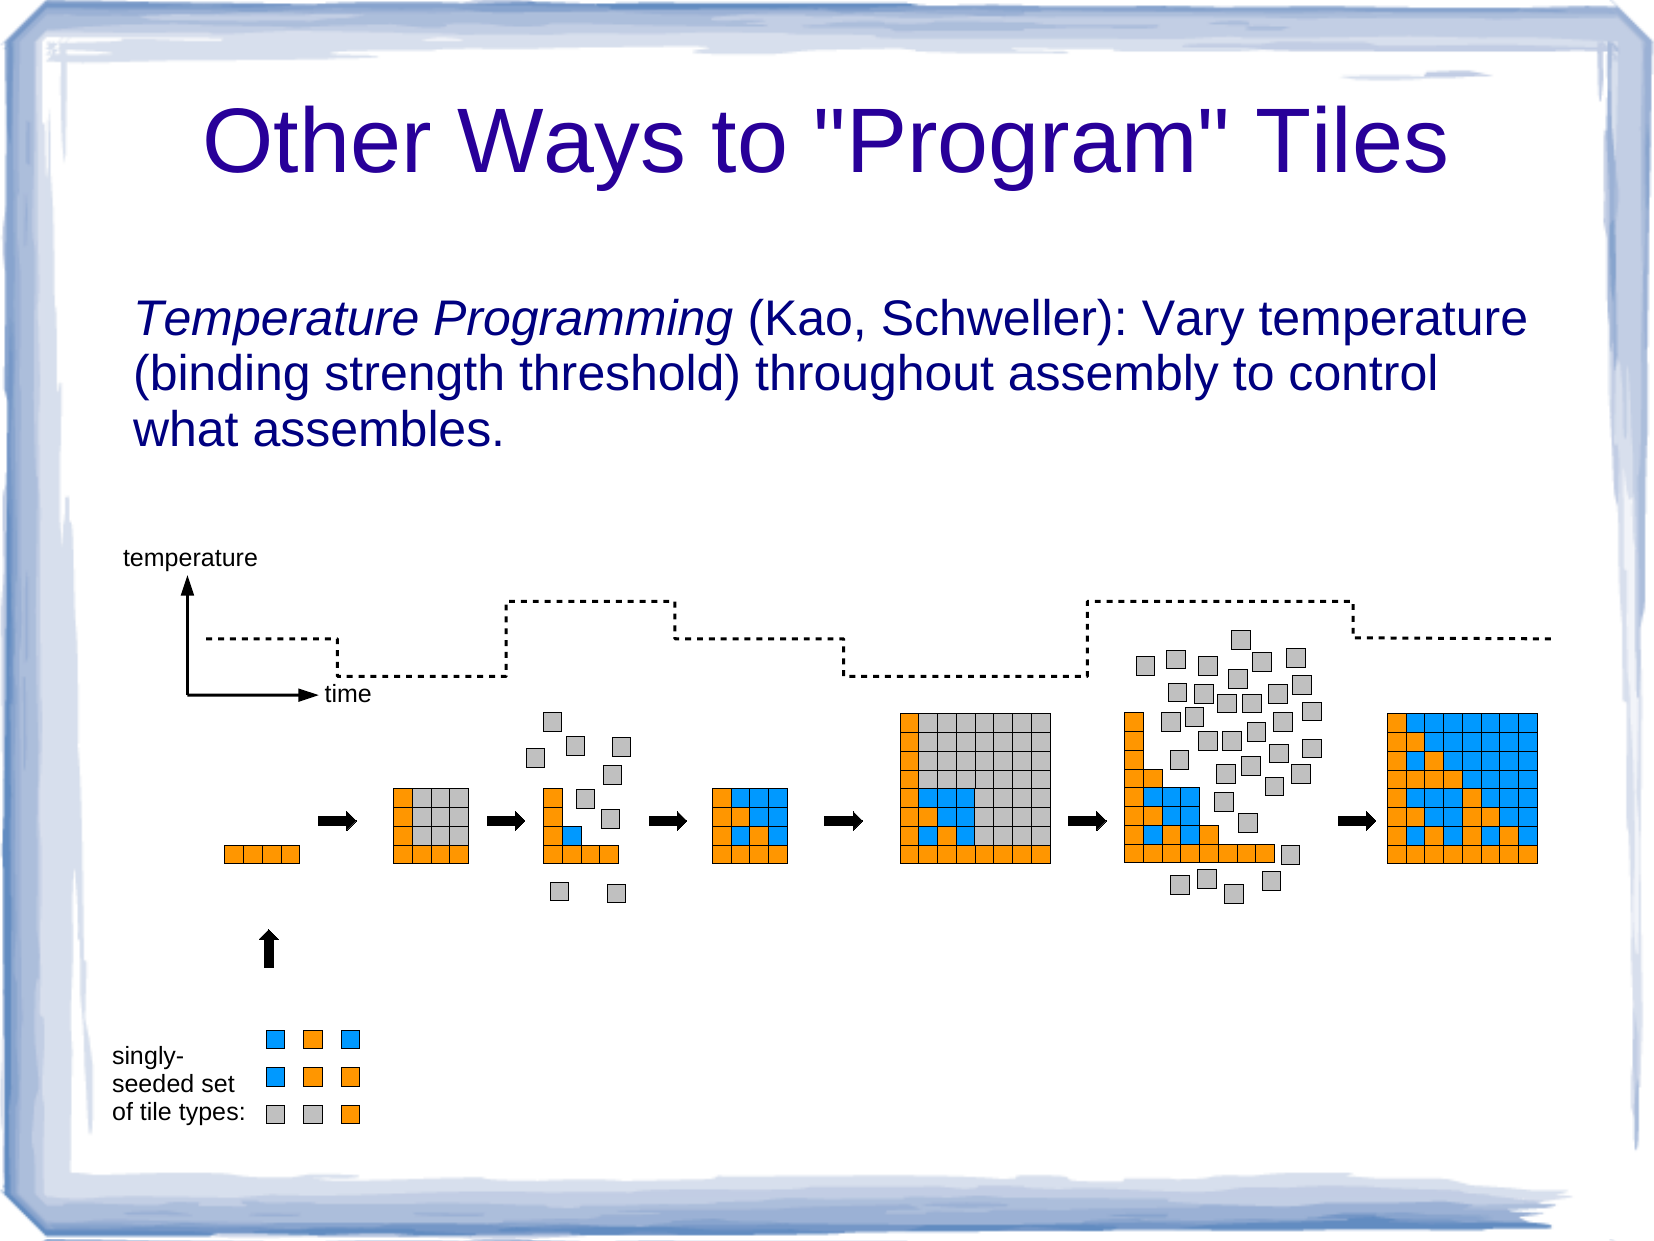

# Other Ways to "Program" Tiles
Temperature Programming (Kao, Schweller): Vary temperature (binding strength threshold) throughout assembly to control what assembles.
temperature
time
singly-seeded set of tile types: